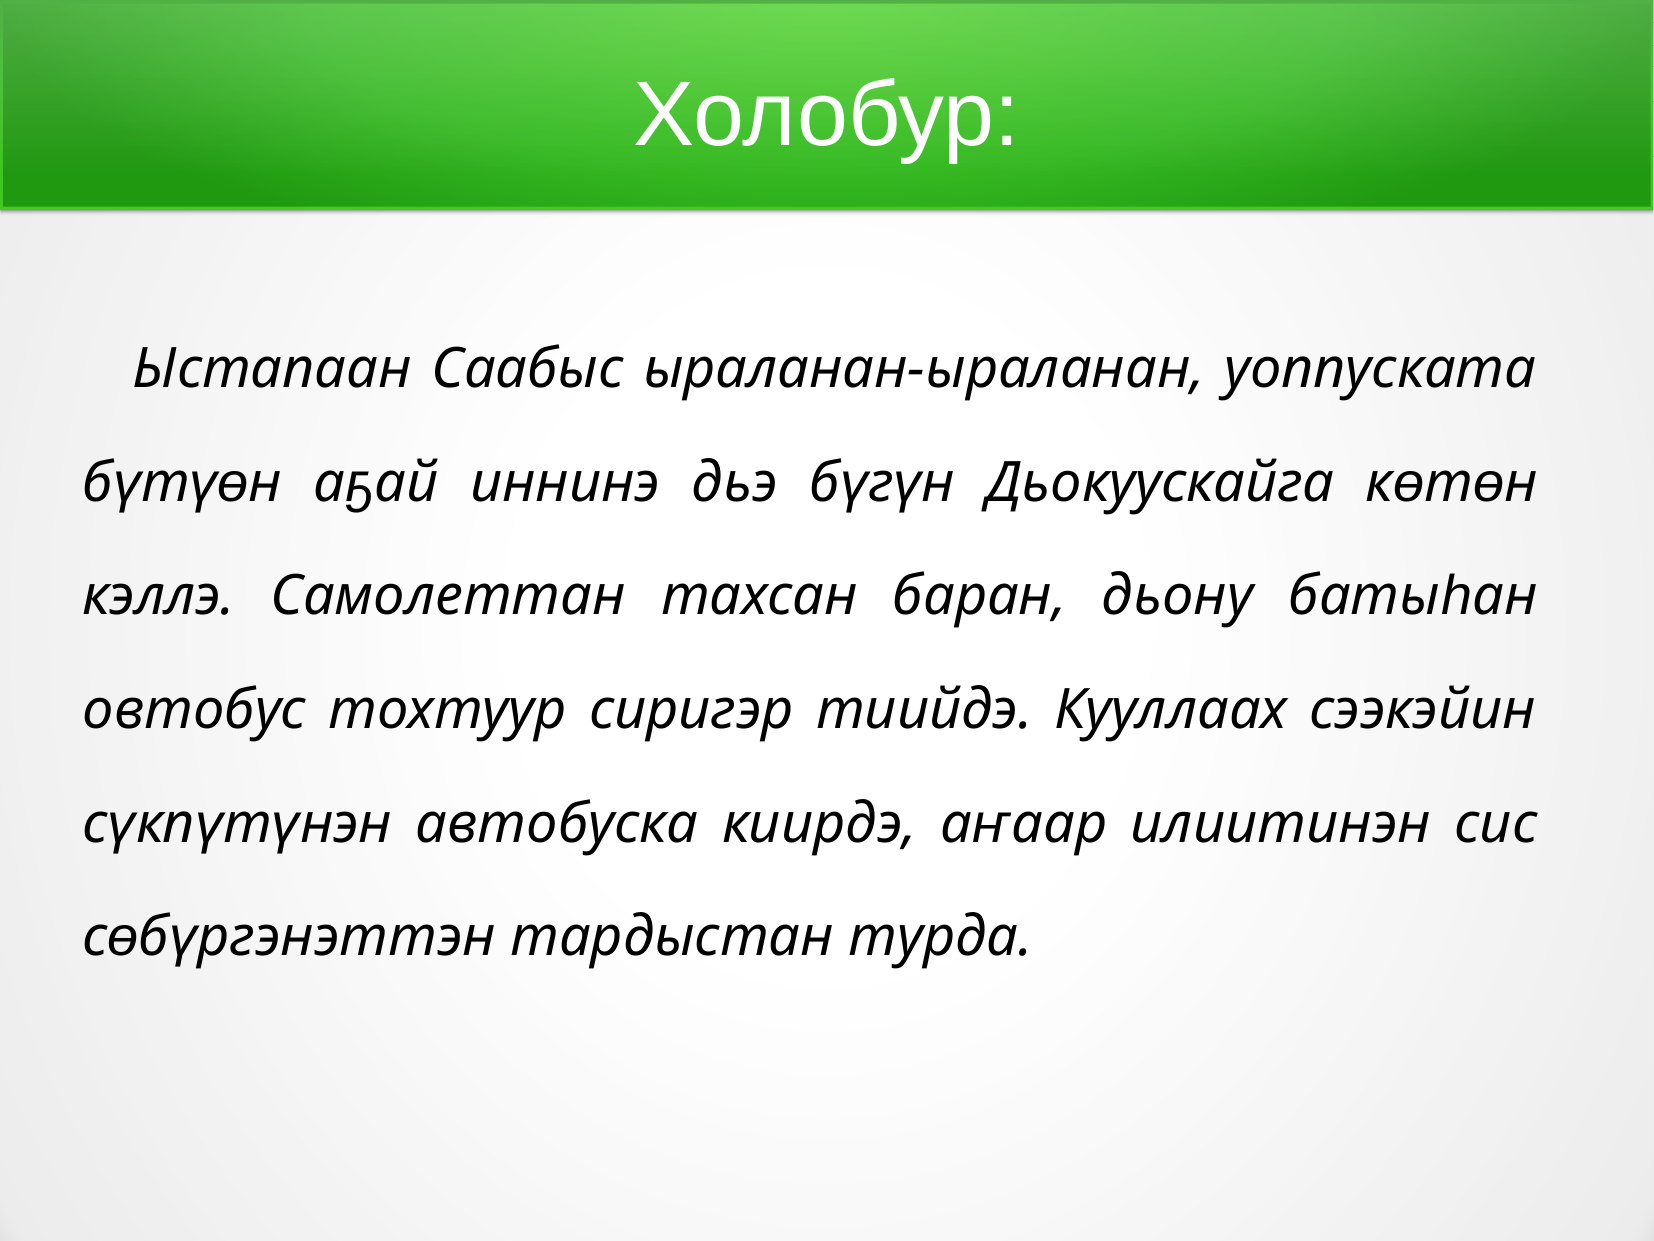

# Холобур:
Ыстапаан Саабыс ыраланан-ыраланан, уоппуската бүтүөн аҕай иннинэ дьэ бүгүн Дьокуускайга көтөн кэллэ. Самолеттан тахсан баран, дьону батыһан овтобус тохтуур сиригэр тиийдэ. Кууллаах сээкэйин сүкпүтүнэн автобуска киирдэ, аҥаар илиитинэн сис сөбүргэнэттэн тардыстан турда.